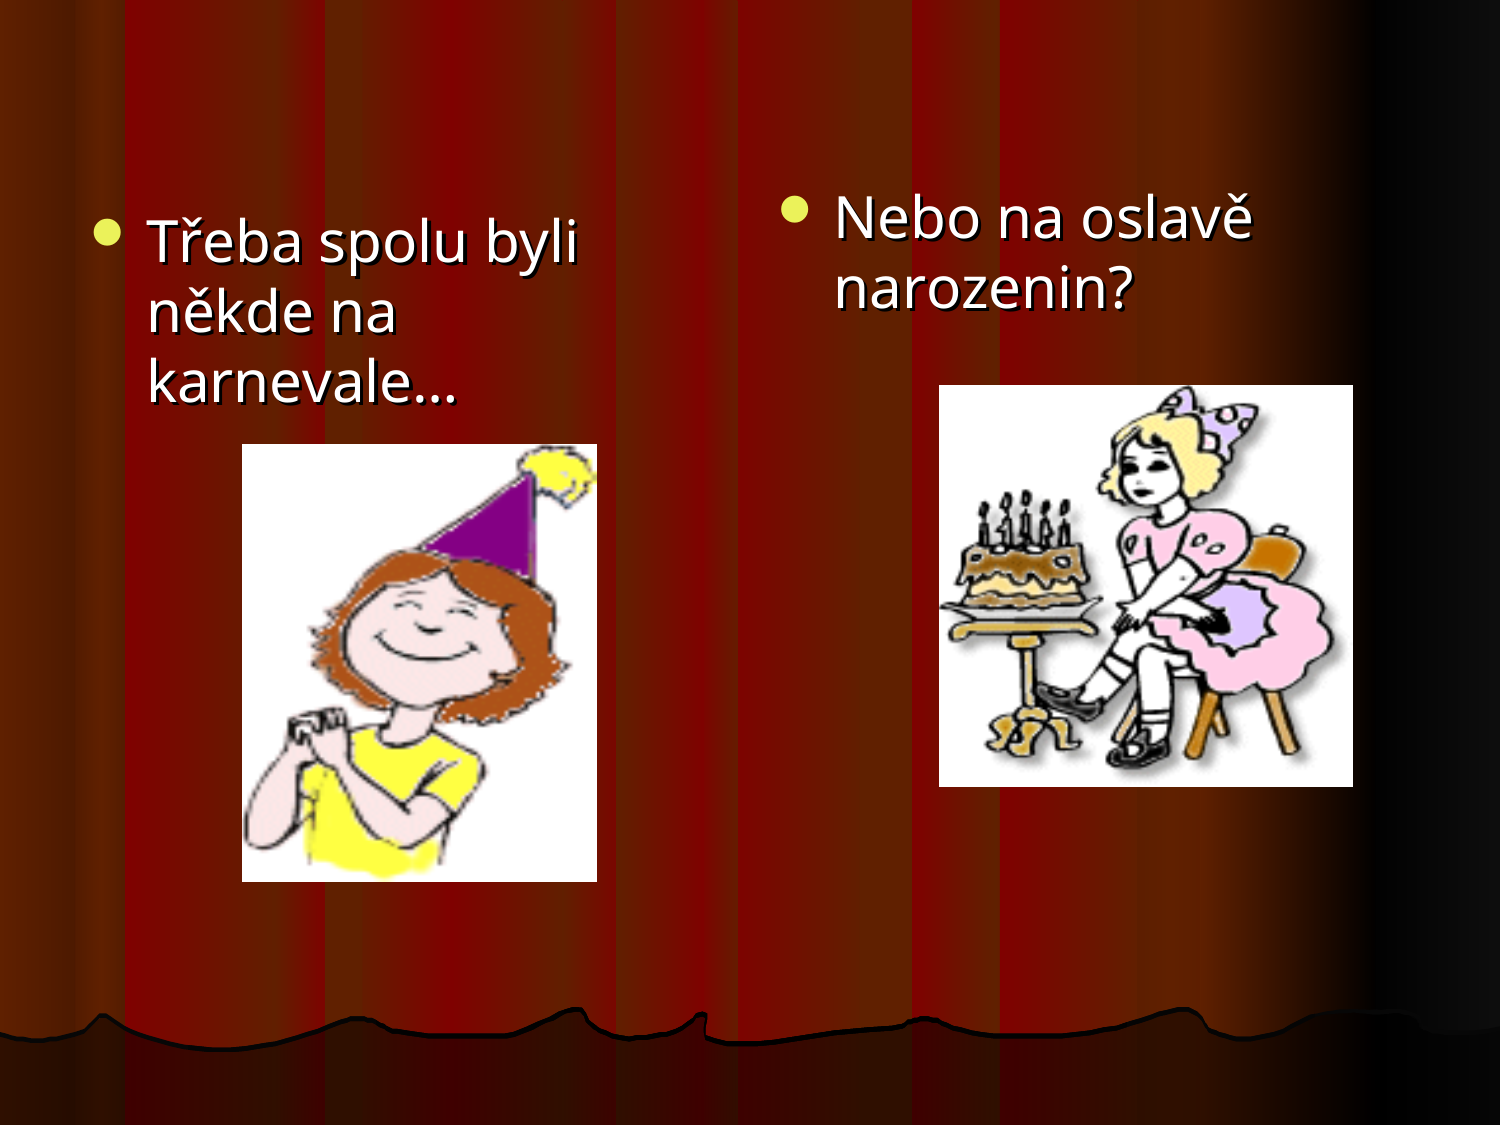

Nebo na oslavě narozenin?
# Třeba spolu byli někde na karnevale…